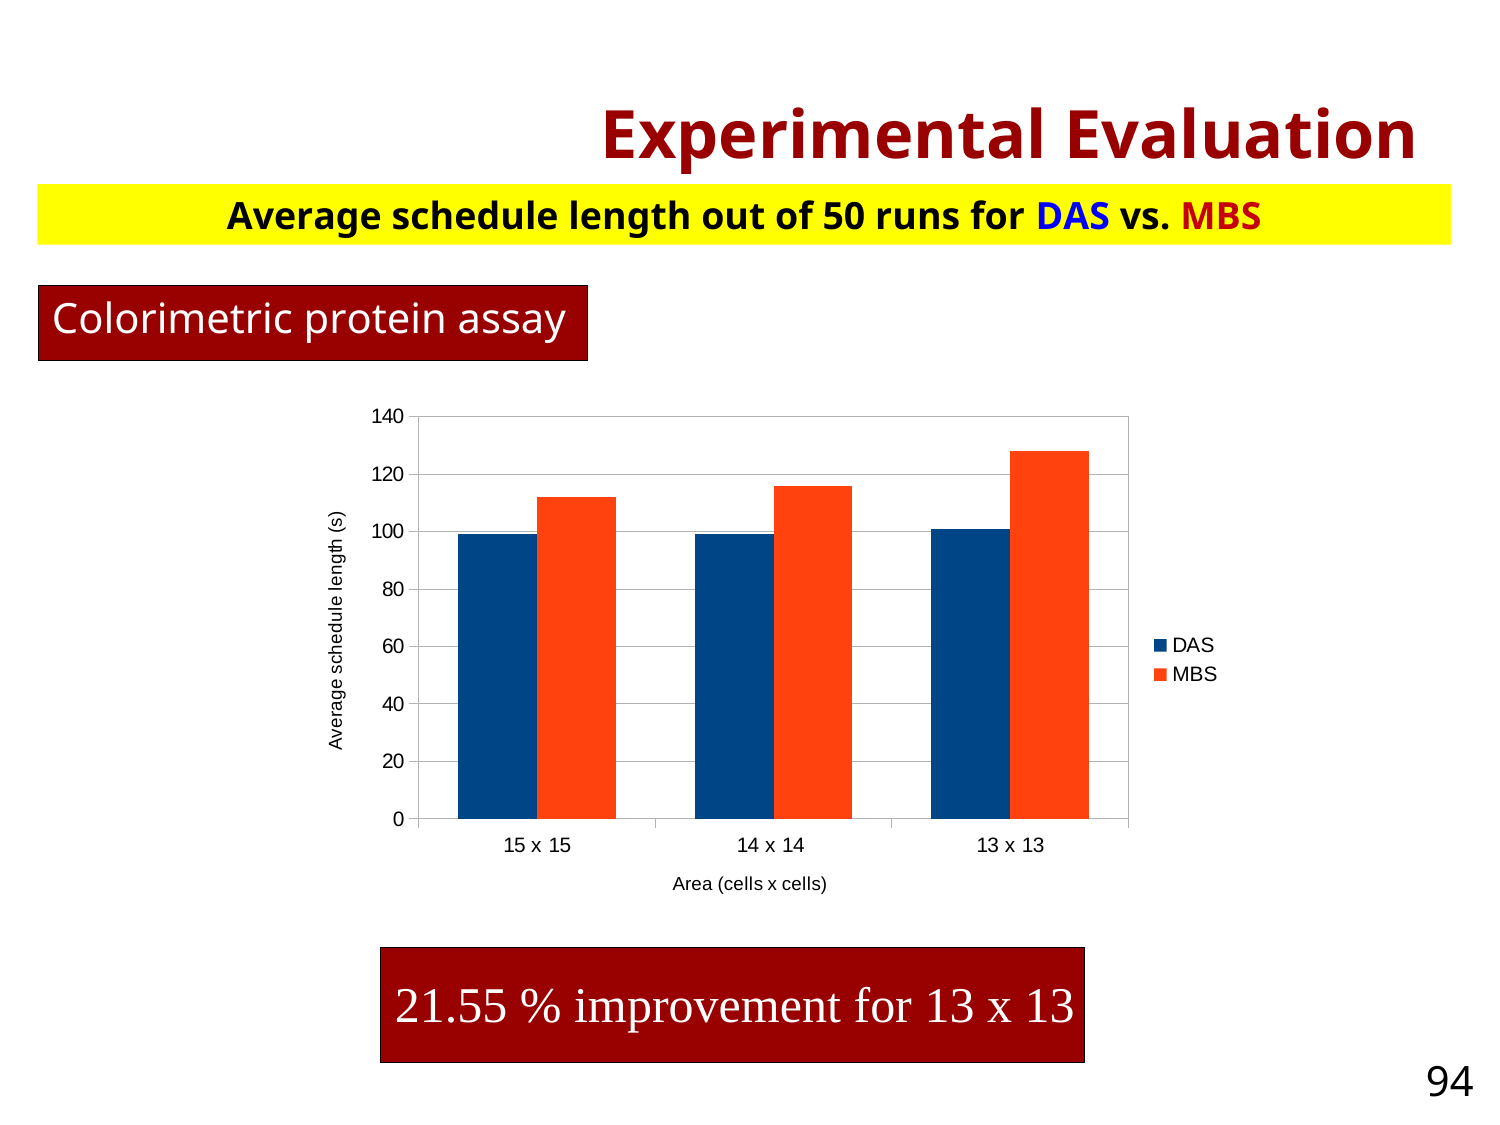

# Experimental Evaluation
Average schedule length out of 50 runs for DAS vs. MBS
Colorimetric protein assay
Colorimetric protein assay
Colorimetric protein assay
Colorimetric protein assay
Colorimetric protein assay
Colorimetric protein assay
Colorimetric protein assay
Colorimetric protein assay
Colorimetric protein assay
### Chart
| Category | DAS | MBS |
|---|---|---|
| 15 x 15 | 99.0 | 112.0 |
| 14 x 14 | 99.0 | 116.0 |
| 13 x 13 | 101.0 | 128.0 |Colorimetric protein assay
Colorimetric protein assay
21.55 % improvement for 13 x 13
21.55% improvement for 13 x 13